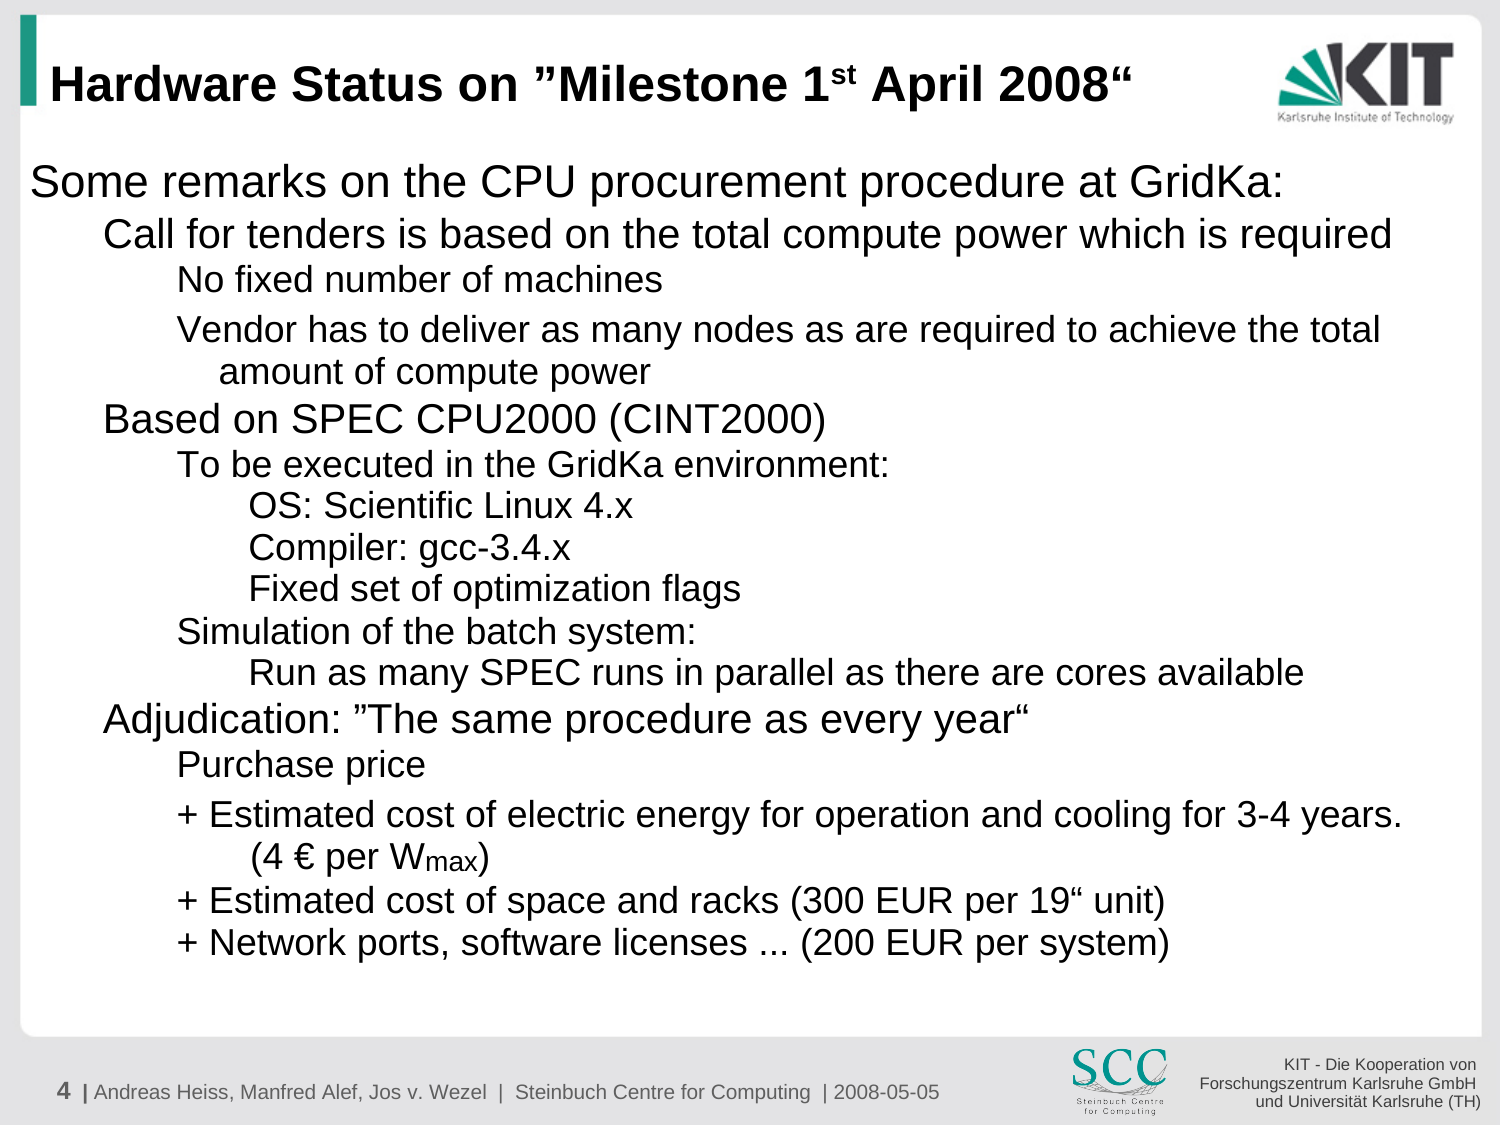

Hardware Status on ”Milestone 1st April 2008“
# Some remarks on the CPU procurement procedure at GridKa:
Call for tenders is based on the total compute power which is required
No fixed number of machines
Vendor has to deliver as many nodes as are required to achieve the total amount of compute power
Based on SPEC CPU2000 (CINT2000)
To be executed in the GridKa environment:
OS: Scientific Linux 4.x
Compiler: gcc-3.4.x
Fixed set of optimization flags
Simulation of the batch system:
Run as many SPEC runs in parallel as there are cores available
Adjudication: ”The same procedure as every year“
Purchase price
+ Estimated cost of electric energy for operation and cooling for 3-4 years.
 (4 € per Wmax)
+ Estimated cost of space and racks (300 EUR per 19“ unit)
+ Network ports, software licenses ... (200 EUR per system)